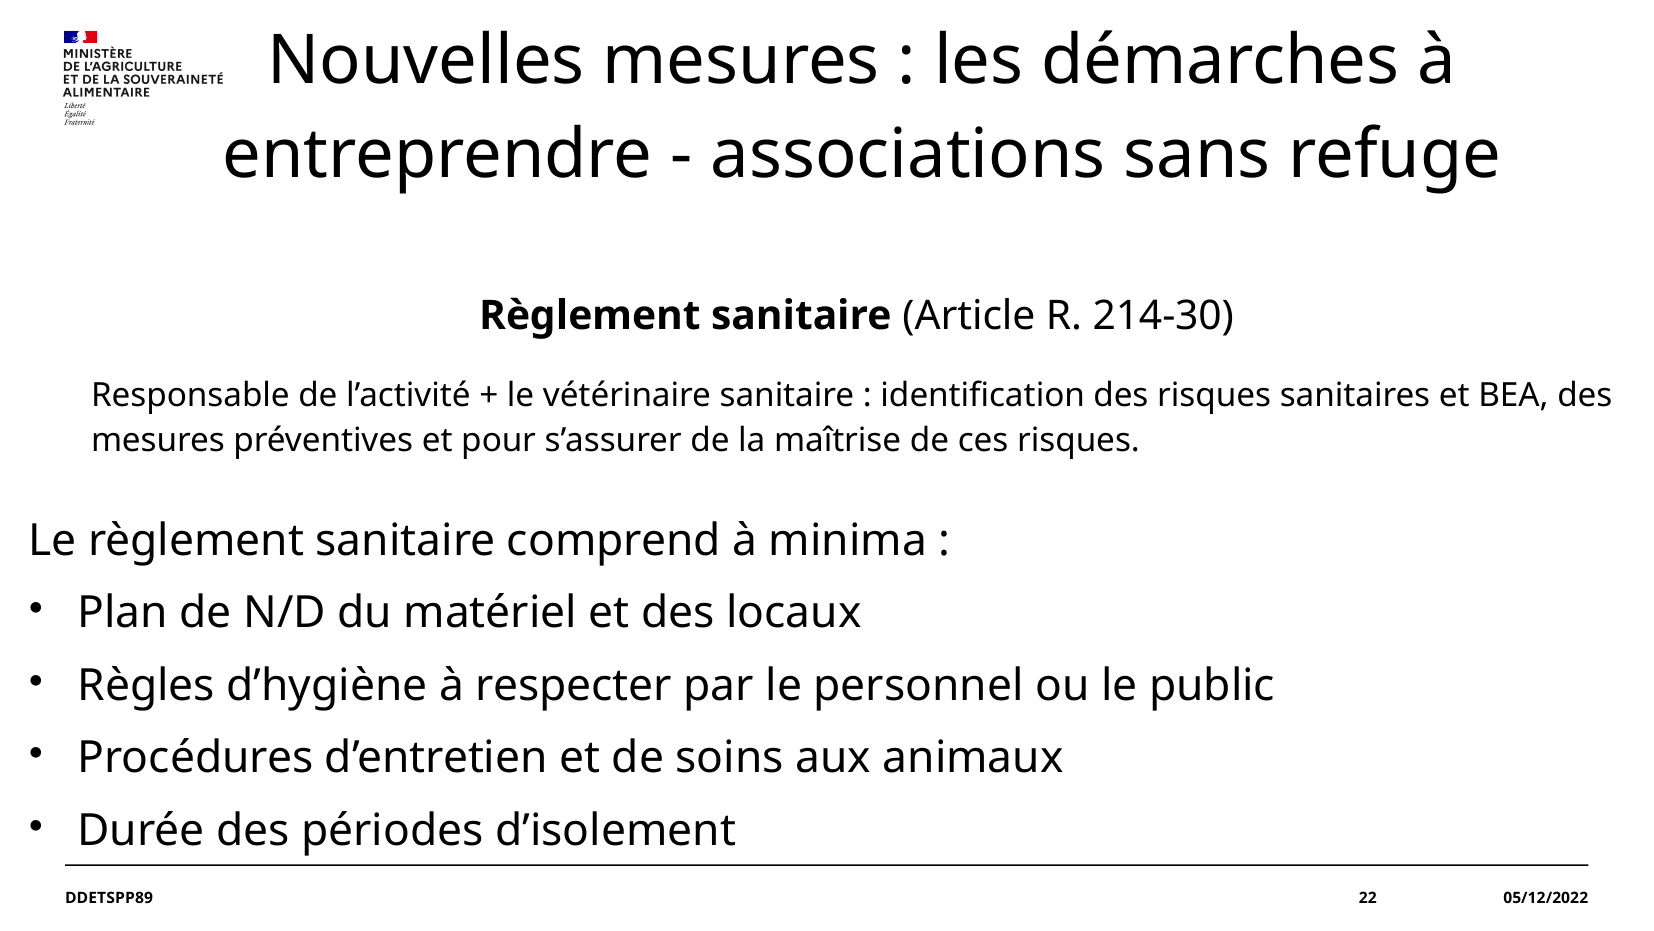

# Nouvelles mesures : les démarches à entreprendre - associations sans refuge
Règlement sanitaire (Article R. 214-30)
Responsable de l’activité + le vétérinaire sanitaire : identification des risques sanitaires et BEA, des mesures préventives et pour s’assurer de la maîtrise de ces risques.
Le règlement sanitaire comprend à minima :
Plan de N/D du matériel et des locaux
Règles d’hygiène à respecter par le personnel ou le public
Procédures d’entretien et de soins aux animaux
Durée des périodes d’isolement
DDETSPP89
22
05/12/2022